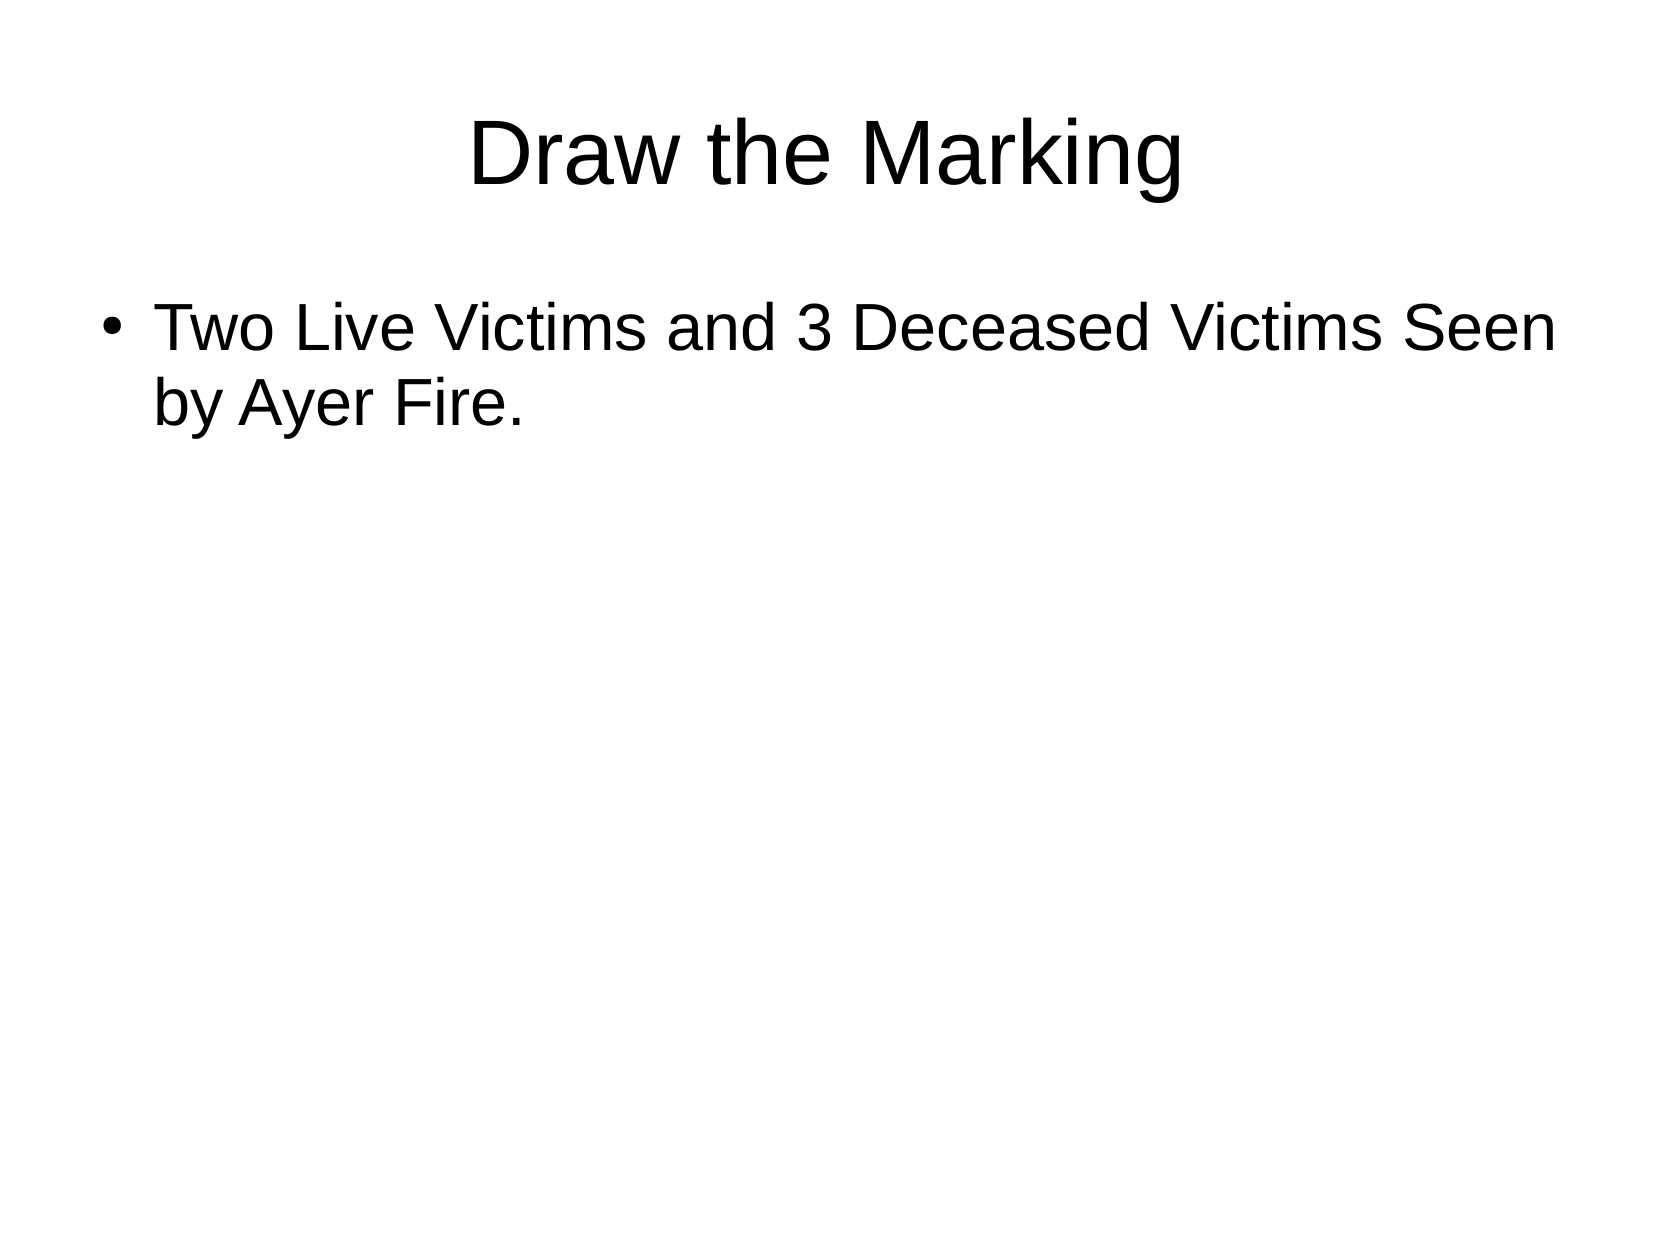

# Draw the Marking
Two Live Victims and 3 Deceased Victims Seen by Ayer Fire.